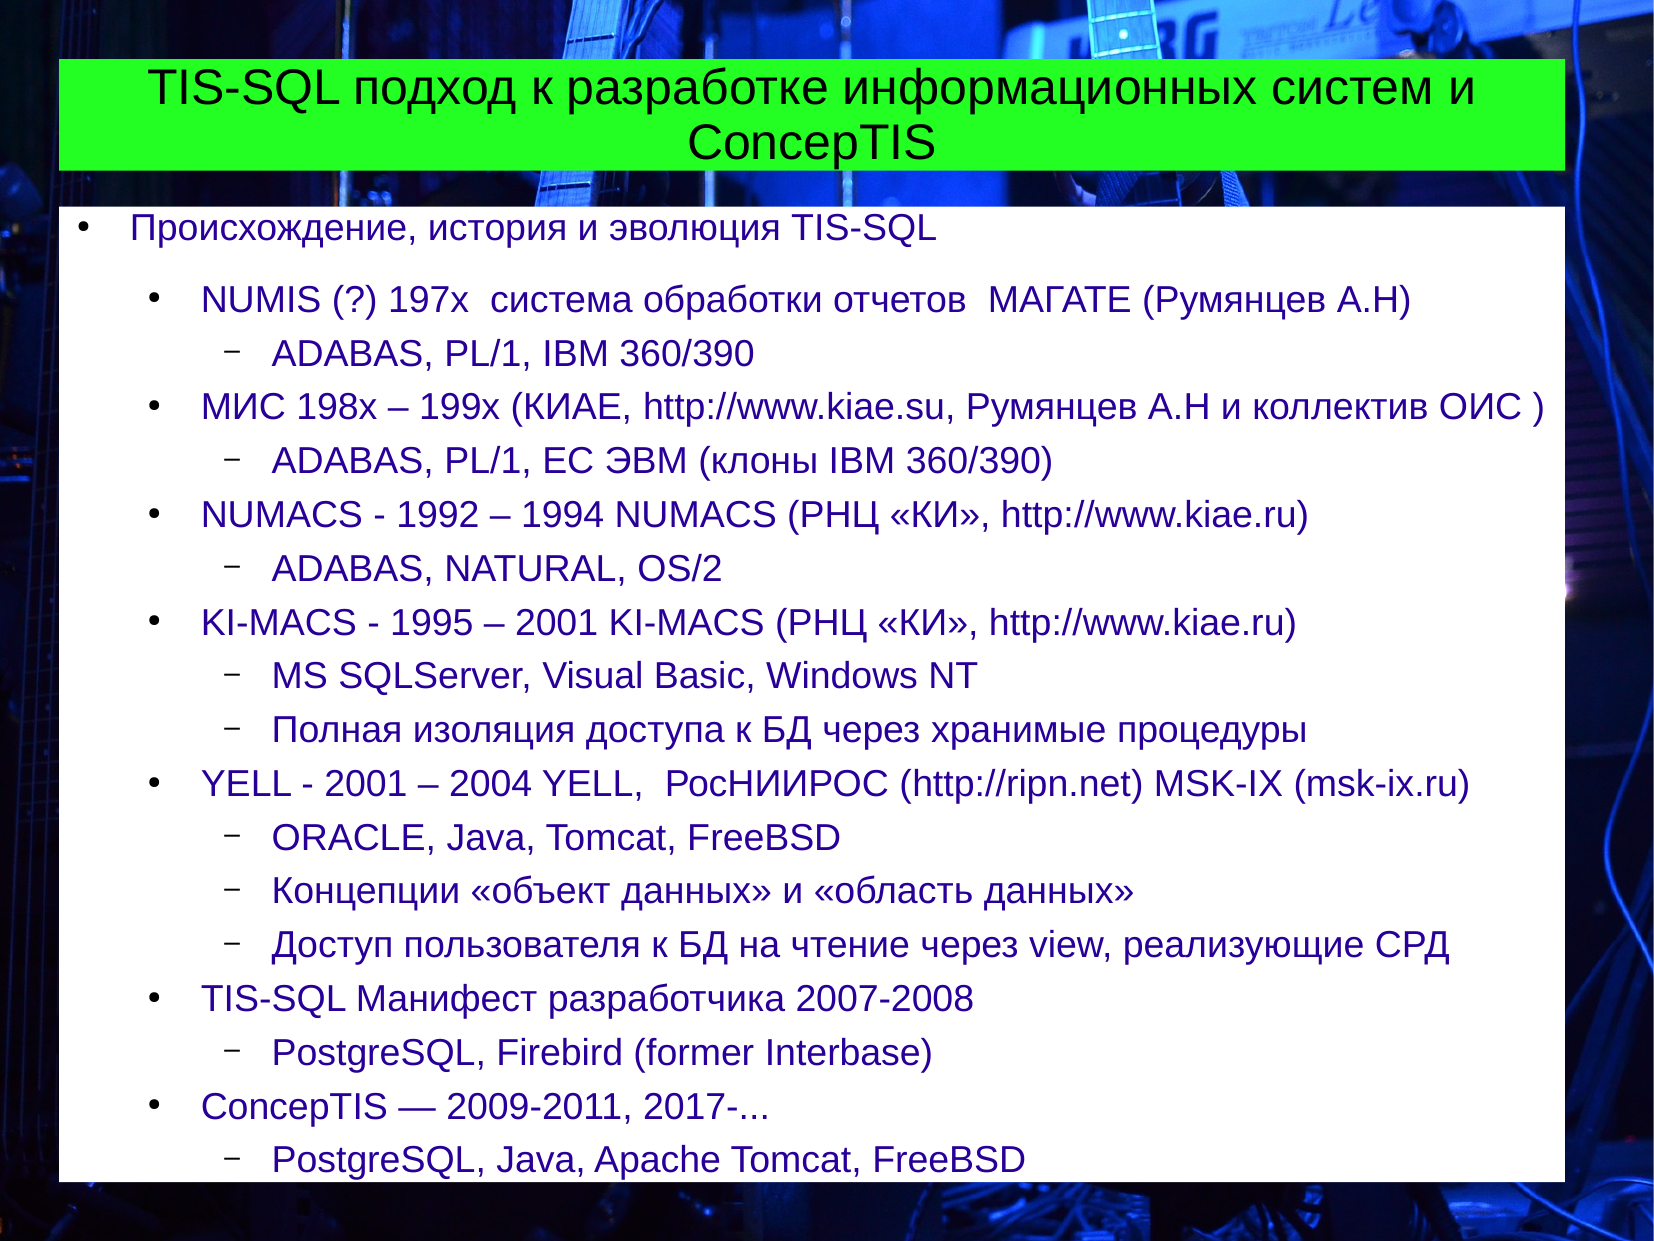

# TIS-SQL подход к разработке информационных систем и ConcepTIS
Происхождение, история и эволюция TIS-SQL
NUMIS (?) 197x система обработки отчетов МАГАТЕ (Румянцев А.Н)
ADABAS, PL/1, IBM 360/390
МИС 198x – 199x (КИАЕ, http://www.kiae.su, Румянцев А.Н и коллектив ОИС )
ADABAS, PL/1, ЕС ЭВМ (клоны IBM 360/390)
NUMACS - 1992 – 1994 NUMACS (РНЦ «КИ», http://www.kiae.ru)
ADABAS, NATURAL, OS/2
KI-MACS - 1995 – 2001 KI-MACS (РНЦ «КИ», http://www.kiae.ru)
MS SQLServer, Visual Basic, Windows NT
Полная изоляция доступа к БД через хранимые процедуры
YELL - 2001 – 2004 YELL, РосНИИРОС (http://ripn.net) MSK-IX (msk-ix.ru)
ORACLE, Java, Tomcat, FreeBSD
Концепции «объект данных» и «область данных»
Доступ пользователя к БД на чтение через view, реализующие СРД
TIS-SQL Манифест разработчика 2007-2008
PostgreSQL, Firebird (former Interbase)
ConcepTIS — 2009-2011, 2017-...
PostgreSQL, Java, Apache Tomcat, FreeBSD